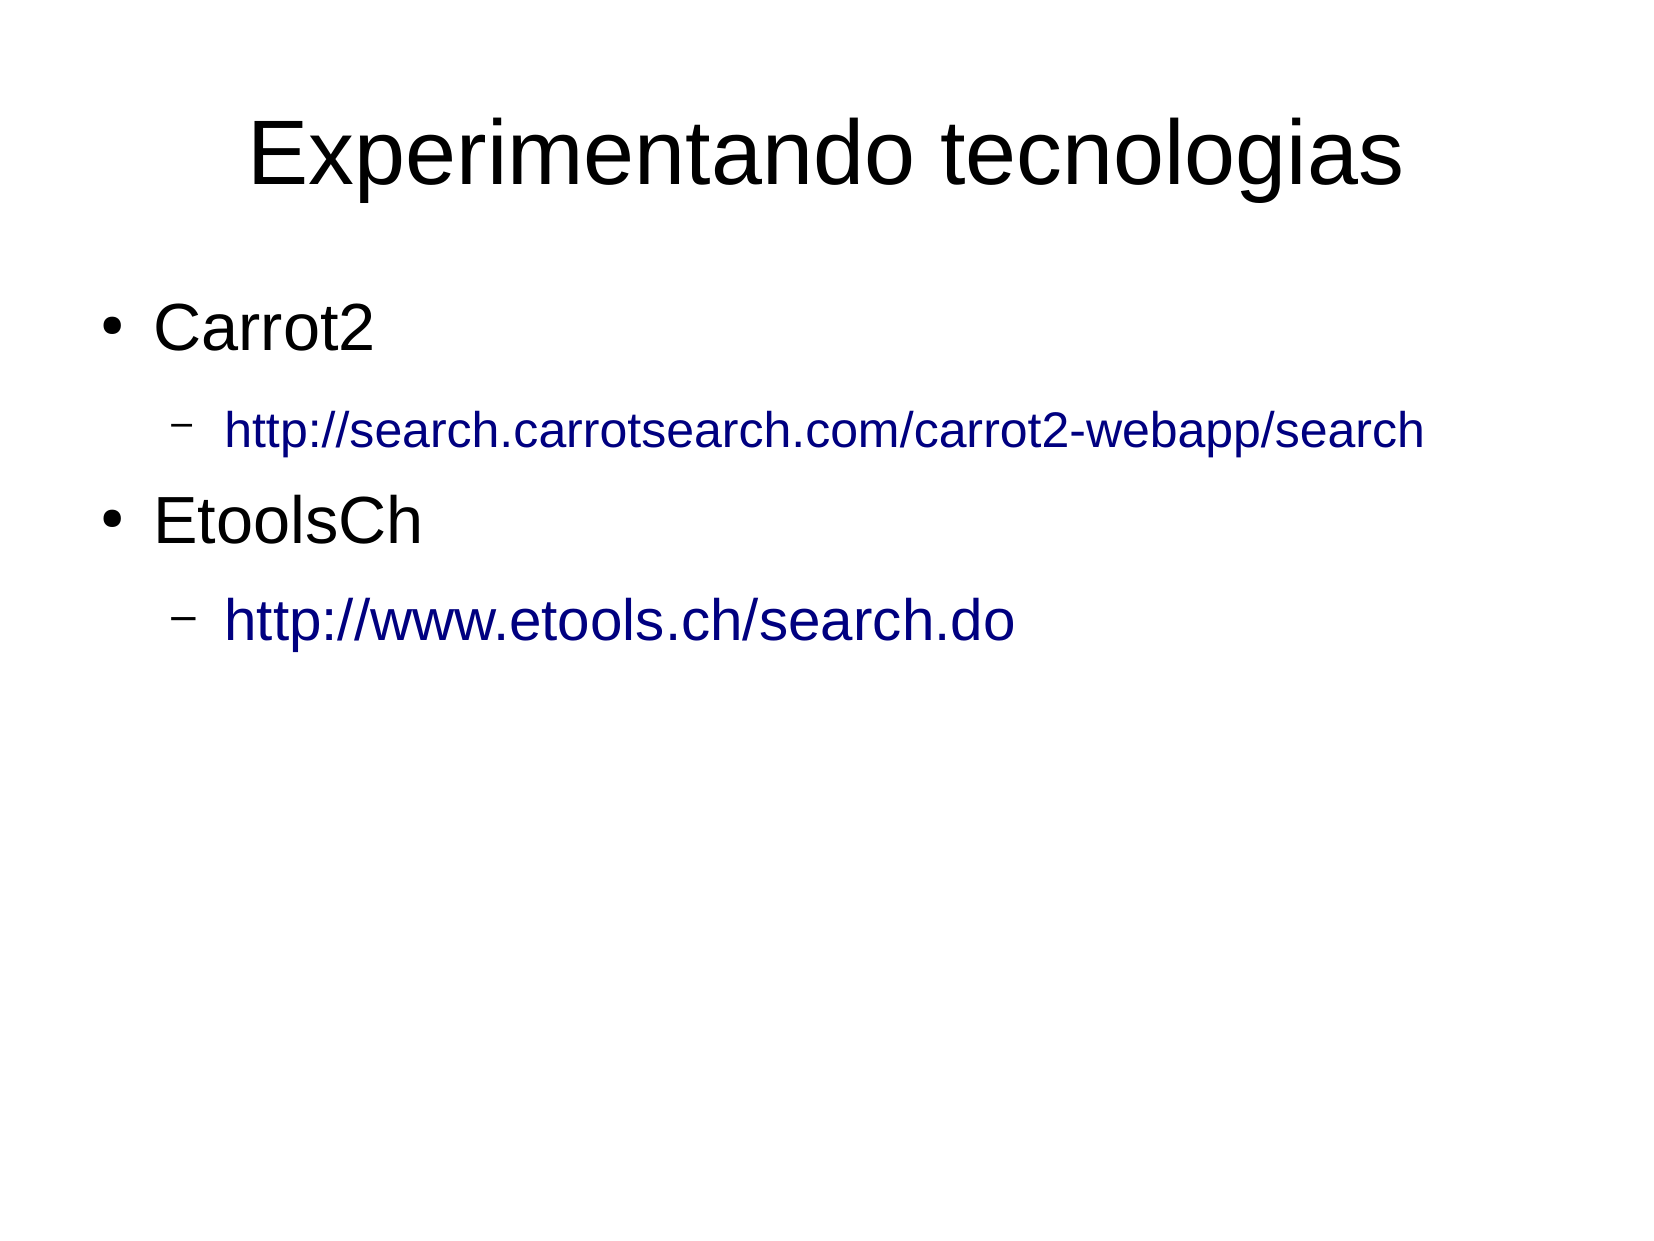

# Experimentando tecnologias
Carrot2
http://search.carrotsearch.com/carrot2-webapp/search
EtoolsCh
http://www.etools.ch/search.do